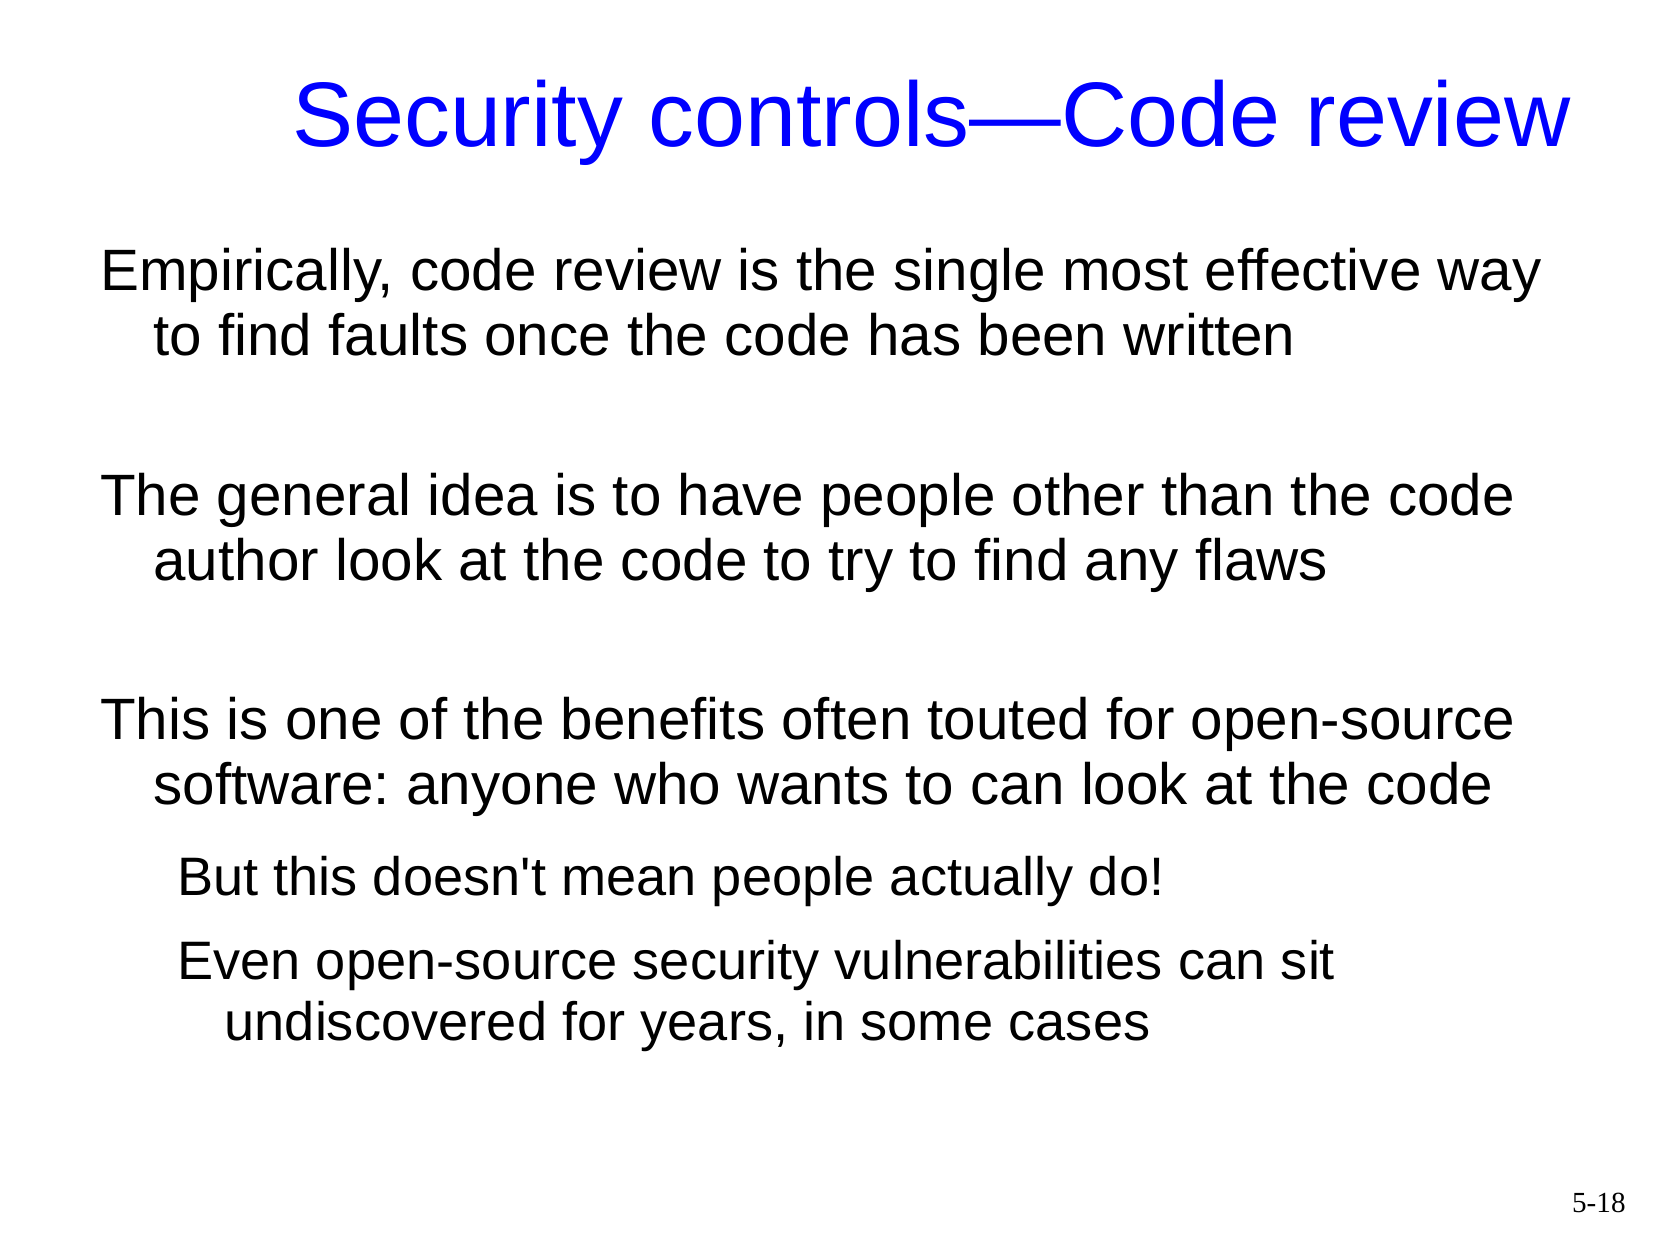

# Security controls—Code review
Empirically, code review is the single most effective way to find faults once the code has been written
The general idea is to have people other than the code author look at the code to try to find any flaws
This is one of the benefits often touted for open-source software: anyone who wants to can look at the code
But this doesn't mean people actually do!
Even open-source security vulnerabilities can sit undiscovered for years, in some cases